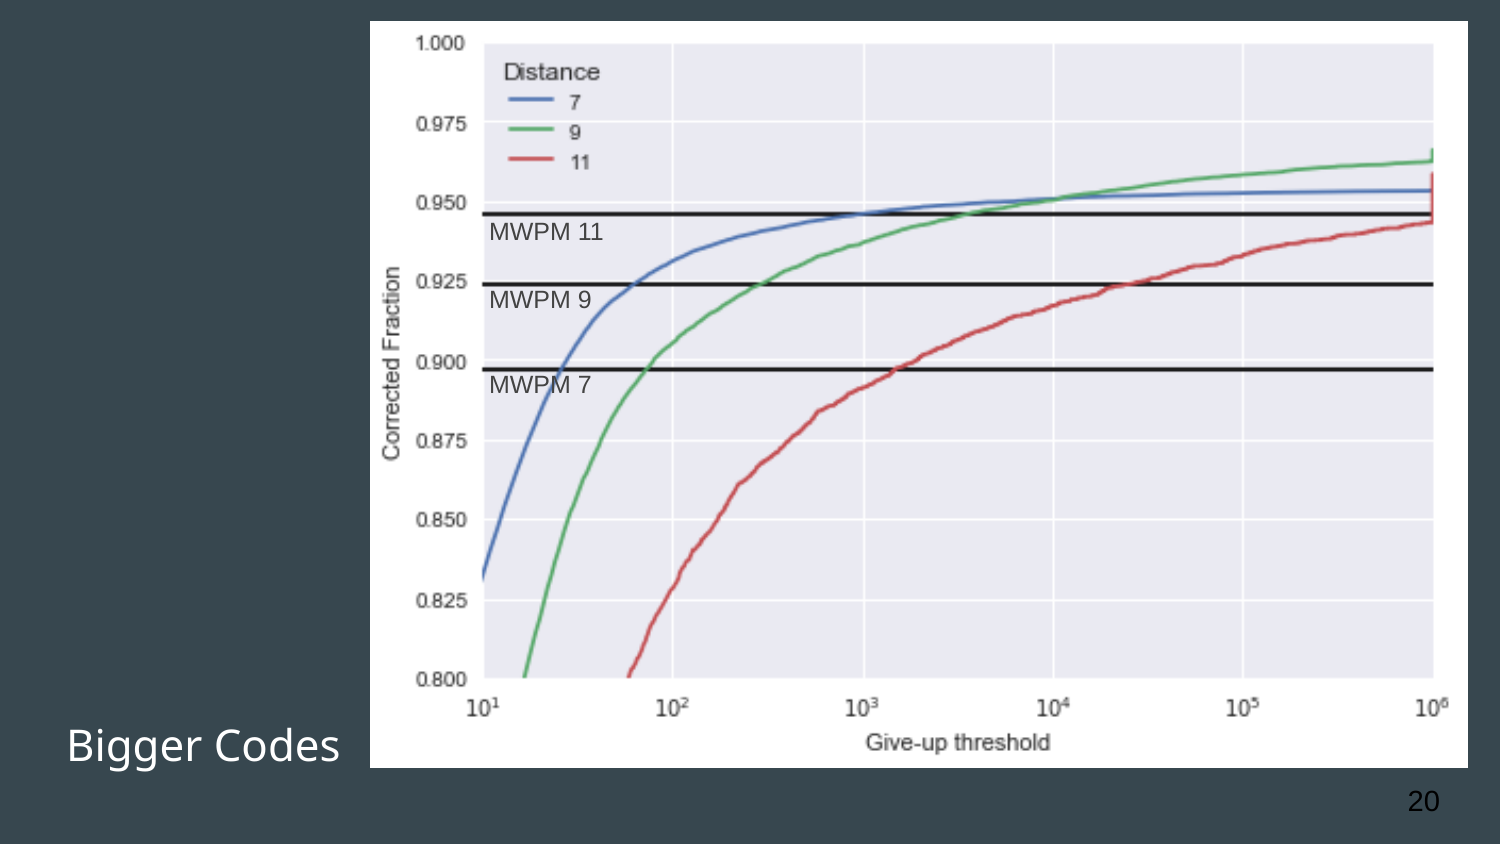

MWPM 11
MWPM 9
MWPM 7
# Bigger Codes